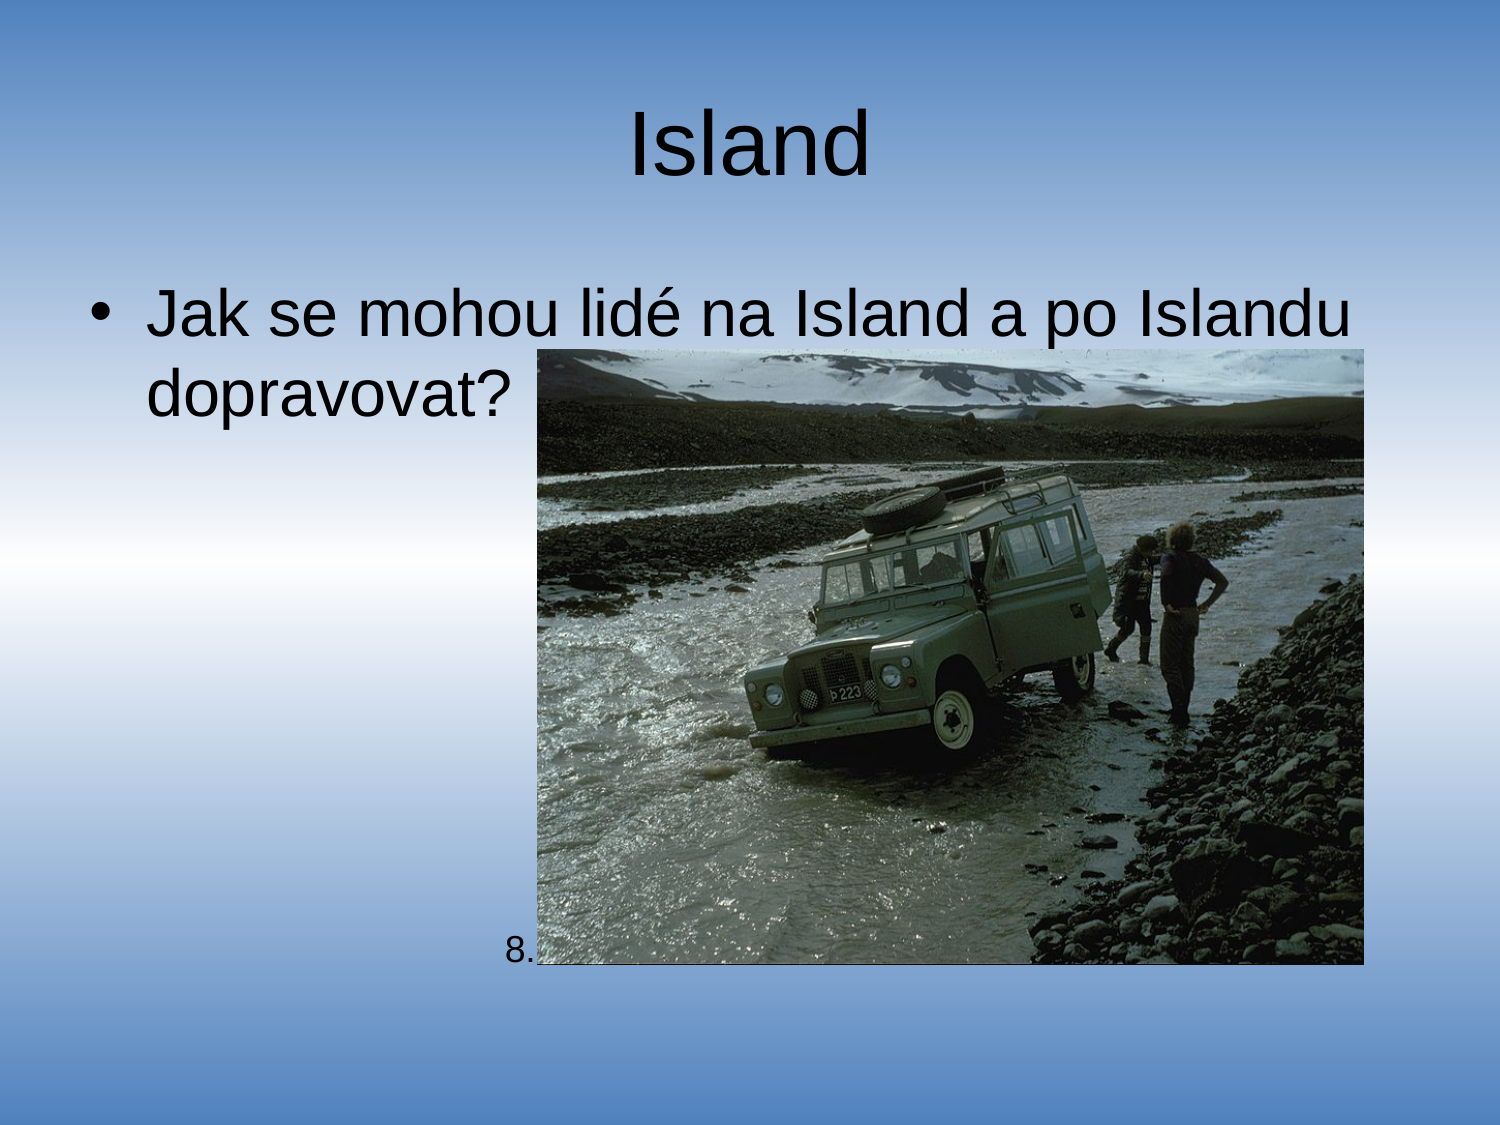

# Island
Jak se mohou lidé na Island a po Islandu dopravovat?
8.